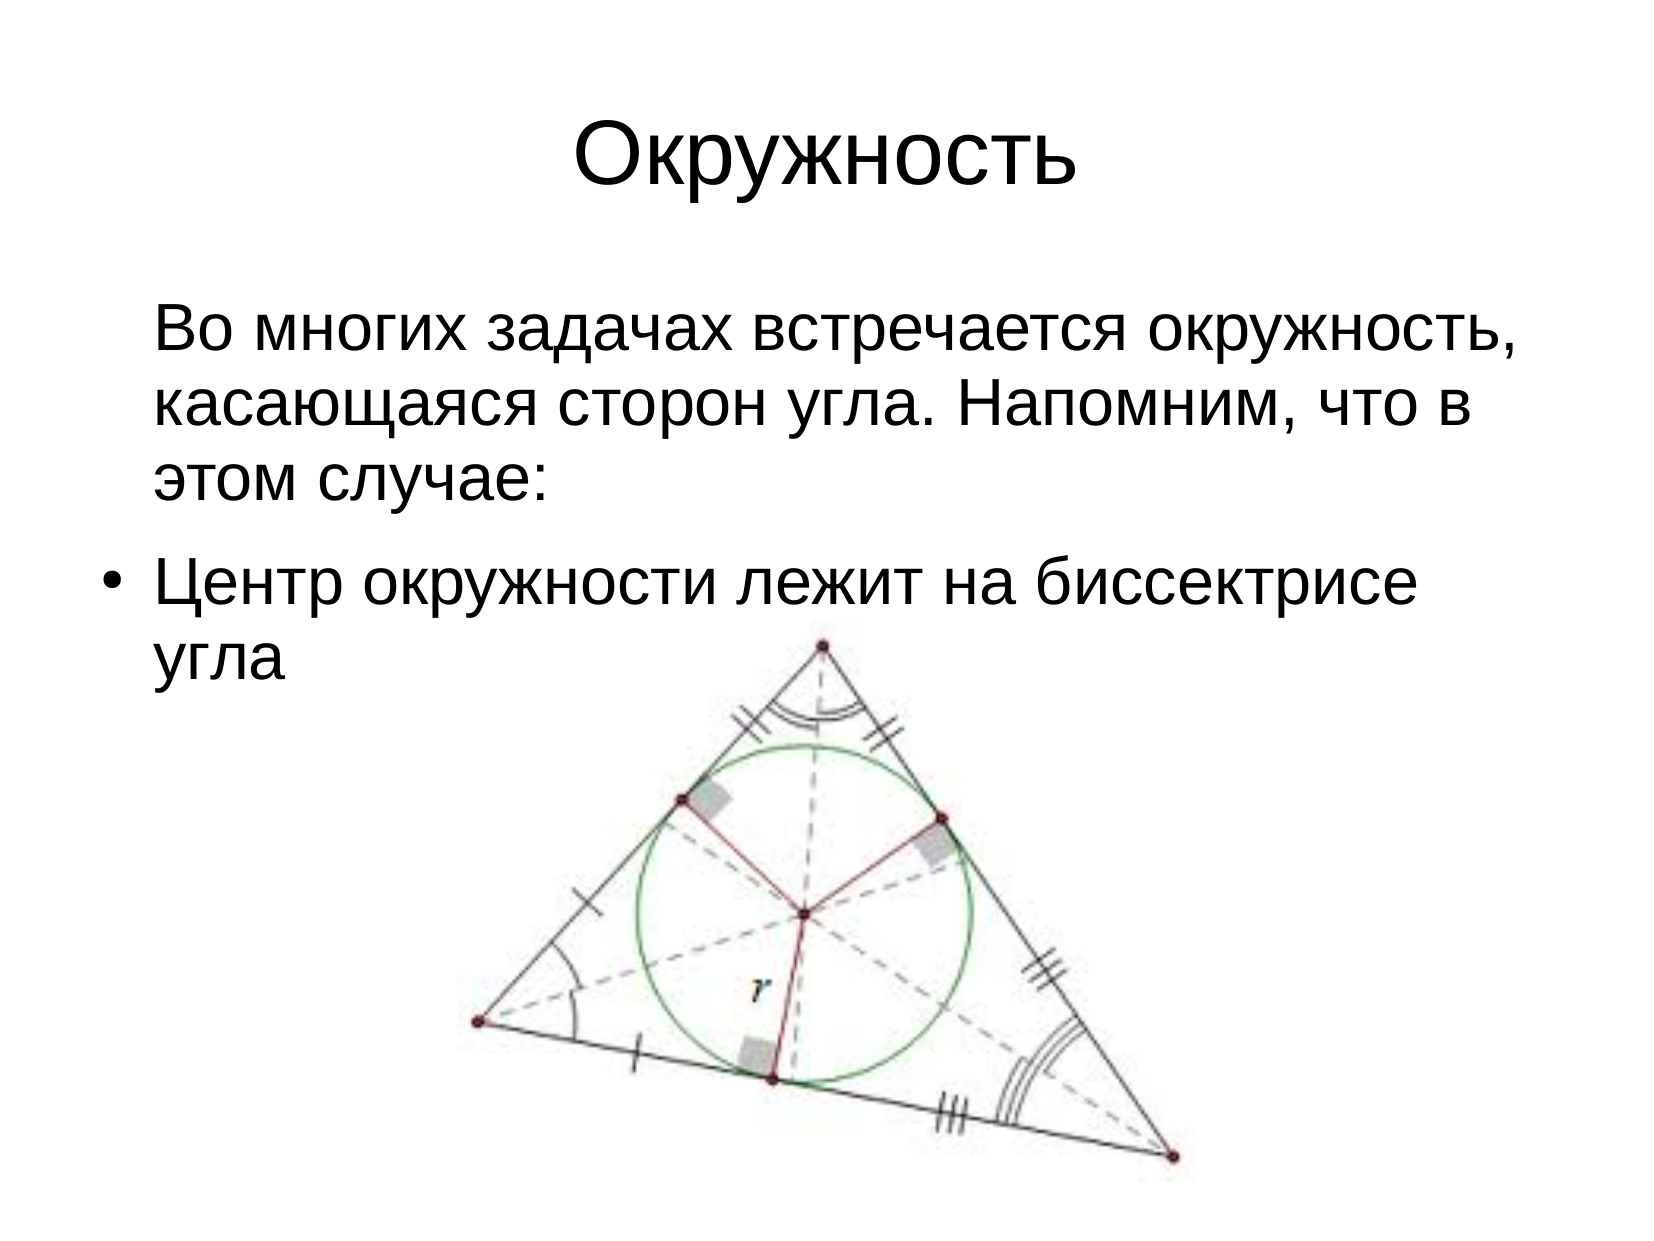

# Окружность
Во многих задачах встречается окружность, касающаяся сторон угла. Напомним, что в этом случае:
Центр окружности лежит на биссектрисе угла